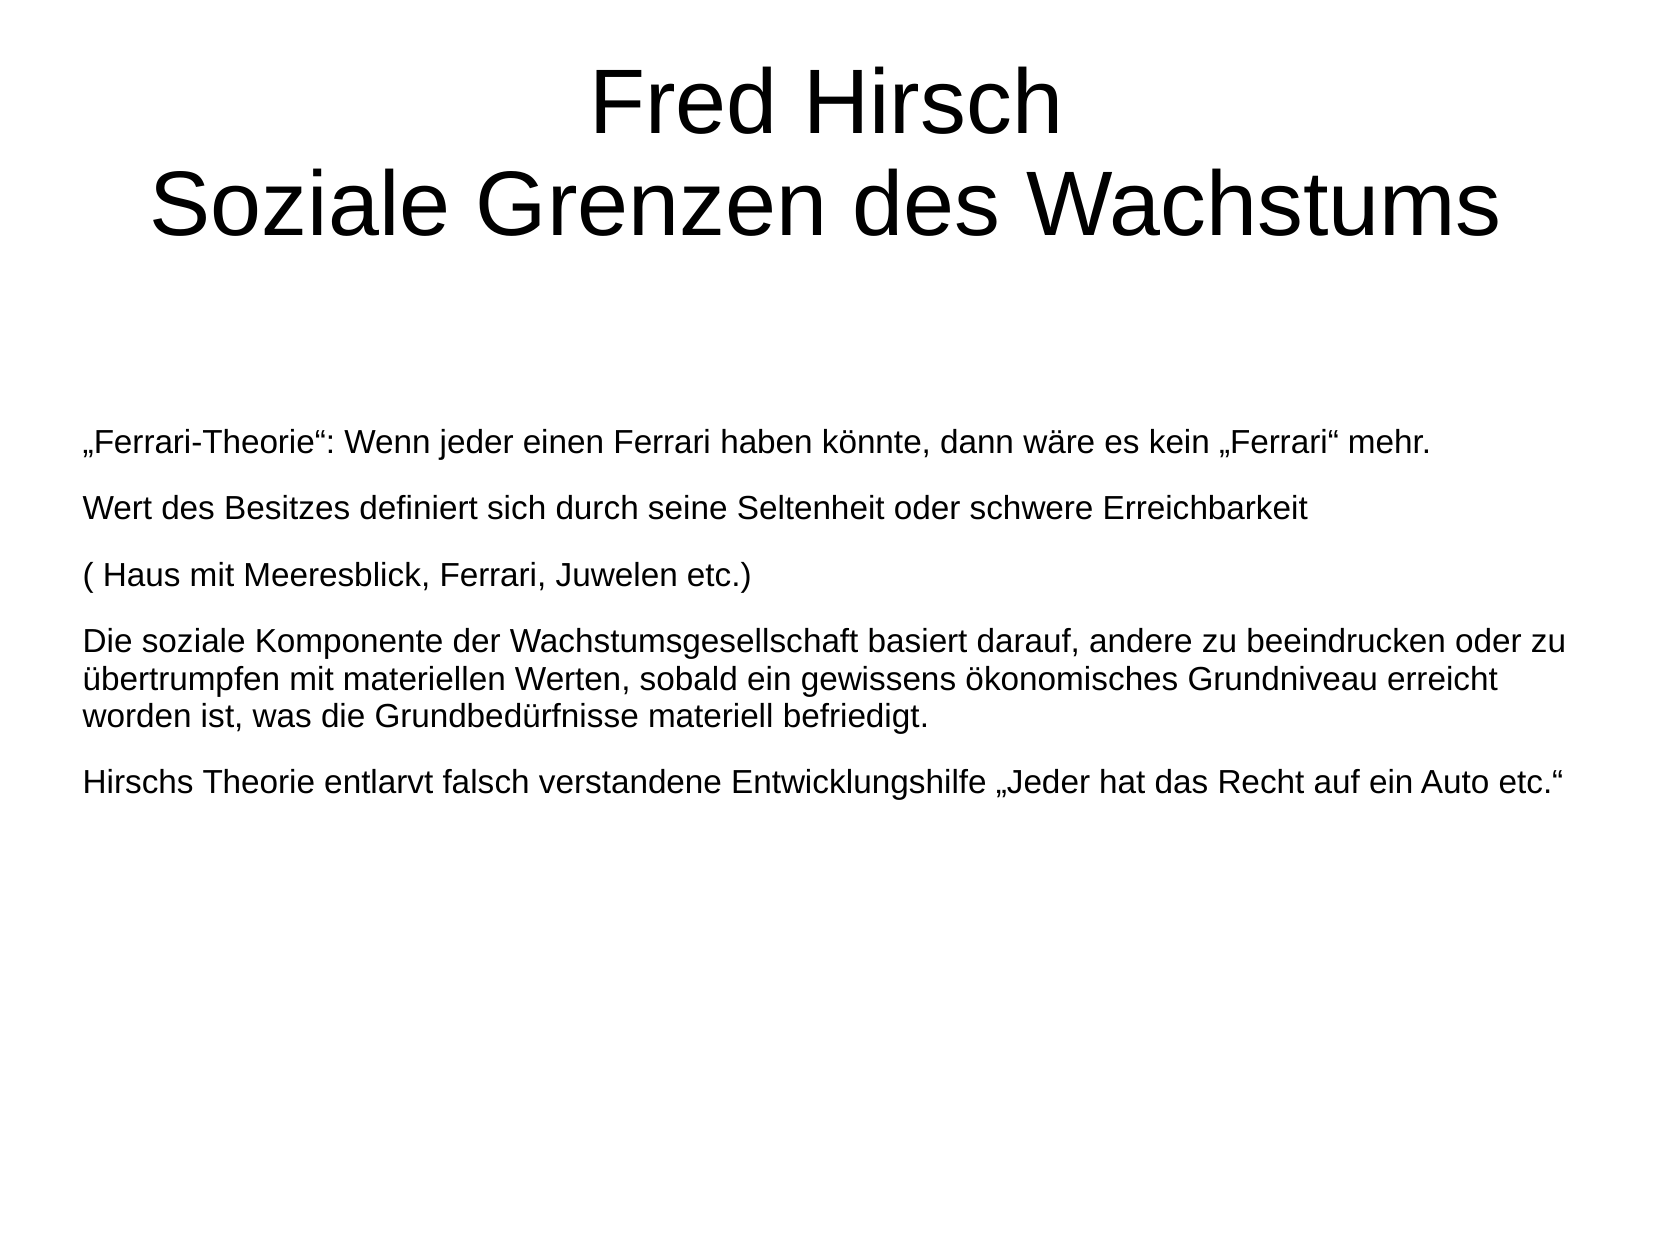

# Fred Hirsch Soziale Grenzen des Wachstums
„Ferrari-Theorie“: Wenn jeder einen Ferrari haben könnte, dann wäre es kein „Ferrari“ mehr.
Wert des Besitzes definiert sich durch seine Seltenheit oder schwere Erreichbarkeit
( Haus mit Meeresblick, Ferrari, Juwelen etc.)
Die soziale Komponente der Wachstumsgesellschaft basiert darauf, andere zu beeindrucken oder zu übertrumpfen mit materiellen Werten, sobald ein gewissens ökonomisches Grundniveau erreicht worden ist, was die Grundbedürfnisse materiell befriedigt.
Hirschs Theorie entlarvt falsch verstandene Entwicklungshilfe „Jeder hat das Recht auf ein Auto etc.“